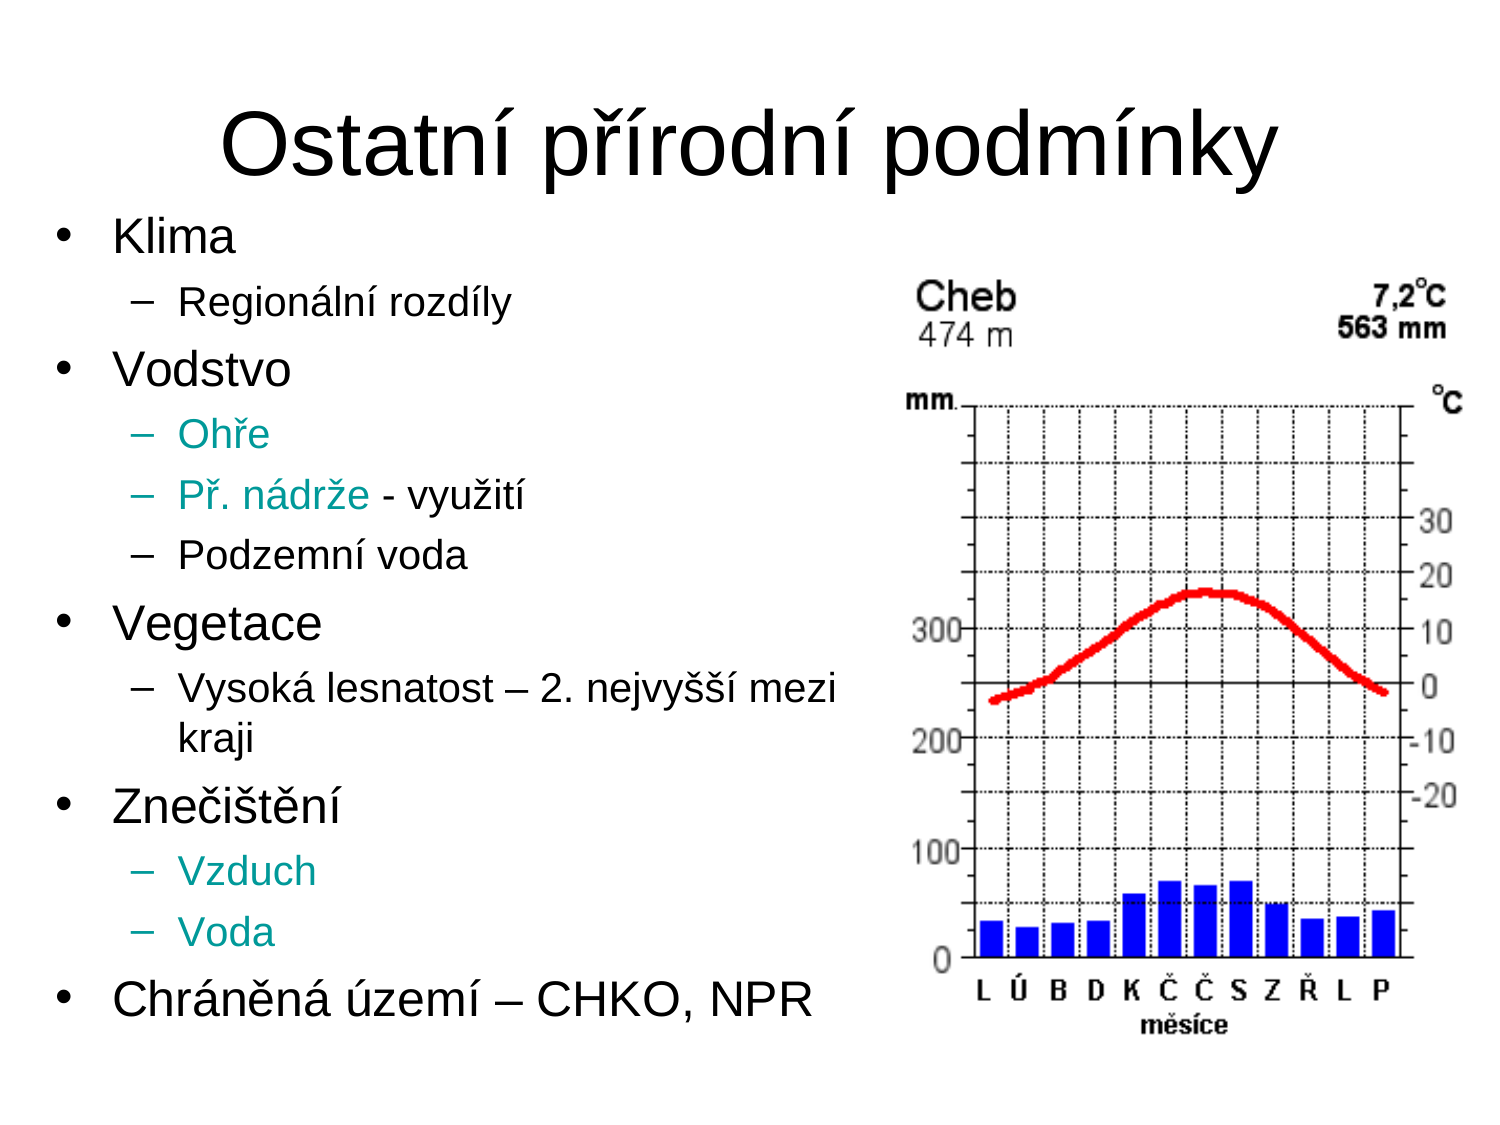

# Ostatní přírodní podmínky
Klima
Regionální rozdíly
Vodstvo
Ohře
Př. nádrže - využití
Podzemní voda
Vegetace
Vysoká lesnatost – 2. nejvyšší mezi kraji
Znečištění
Vzduch
Voda
Chráněná území – CHKO, NPR